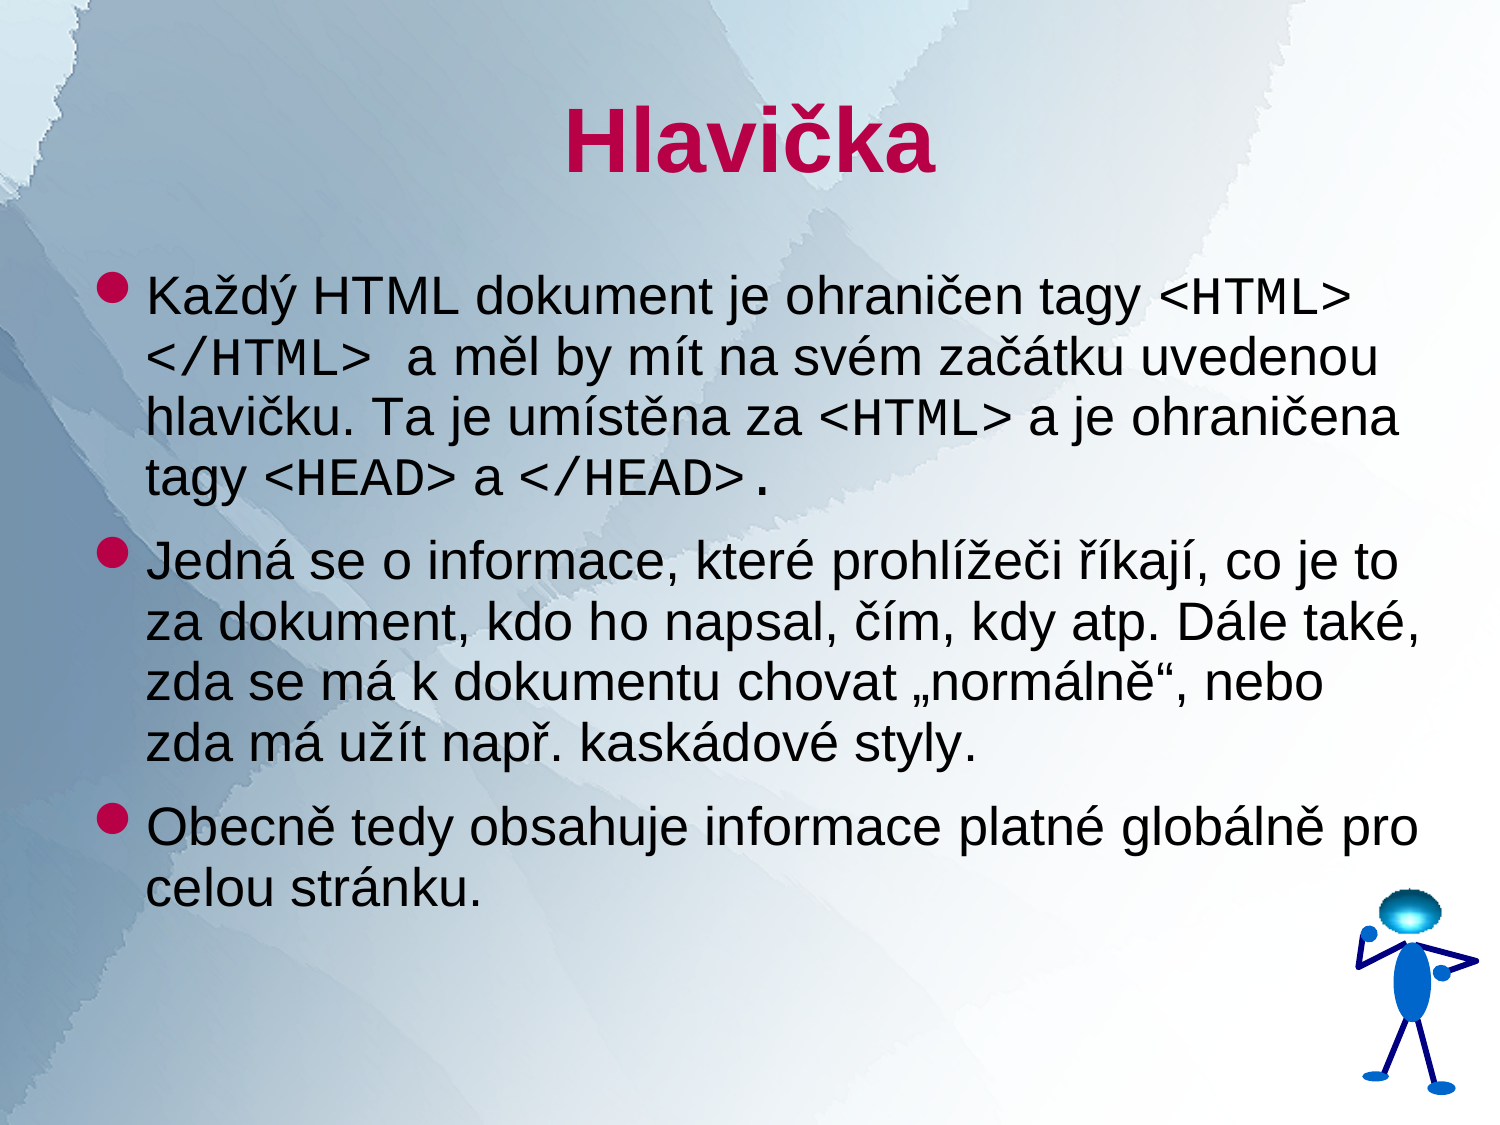

Hlavička
Každý HTML dokument je ohraničen tagy <HTML> </HTML> a měl by mít na svém začátku uvedenou hlavičku. Ta je umístěna za <HTML> a je ohraničena tagy <HEAD> a </HEAD>.
Jedná se o informace, které prohlížeči říkají, co je to za dokument, kdo ho napsal, čím, kdy atp. Dále také, zda se má k dokumentu chovat „normálně“, nebo zda má užít např. kaskádové styly.
Obecně tedy obsahuje informace platné globálně pro celou stránku.